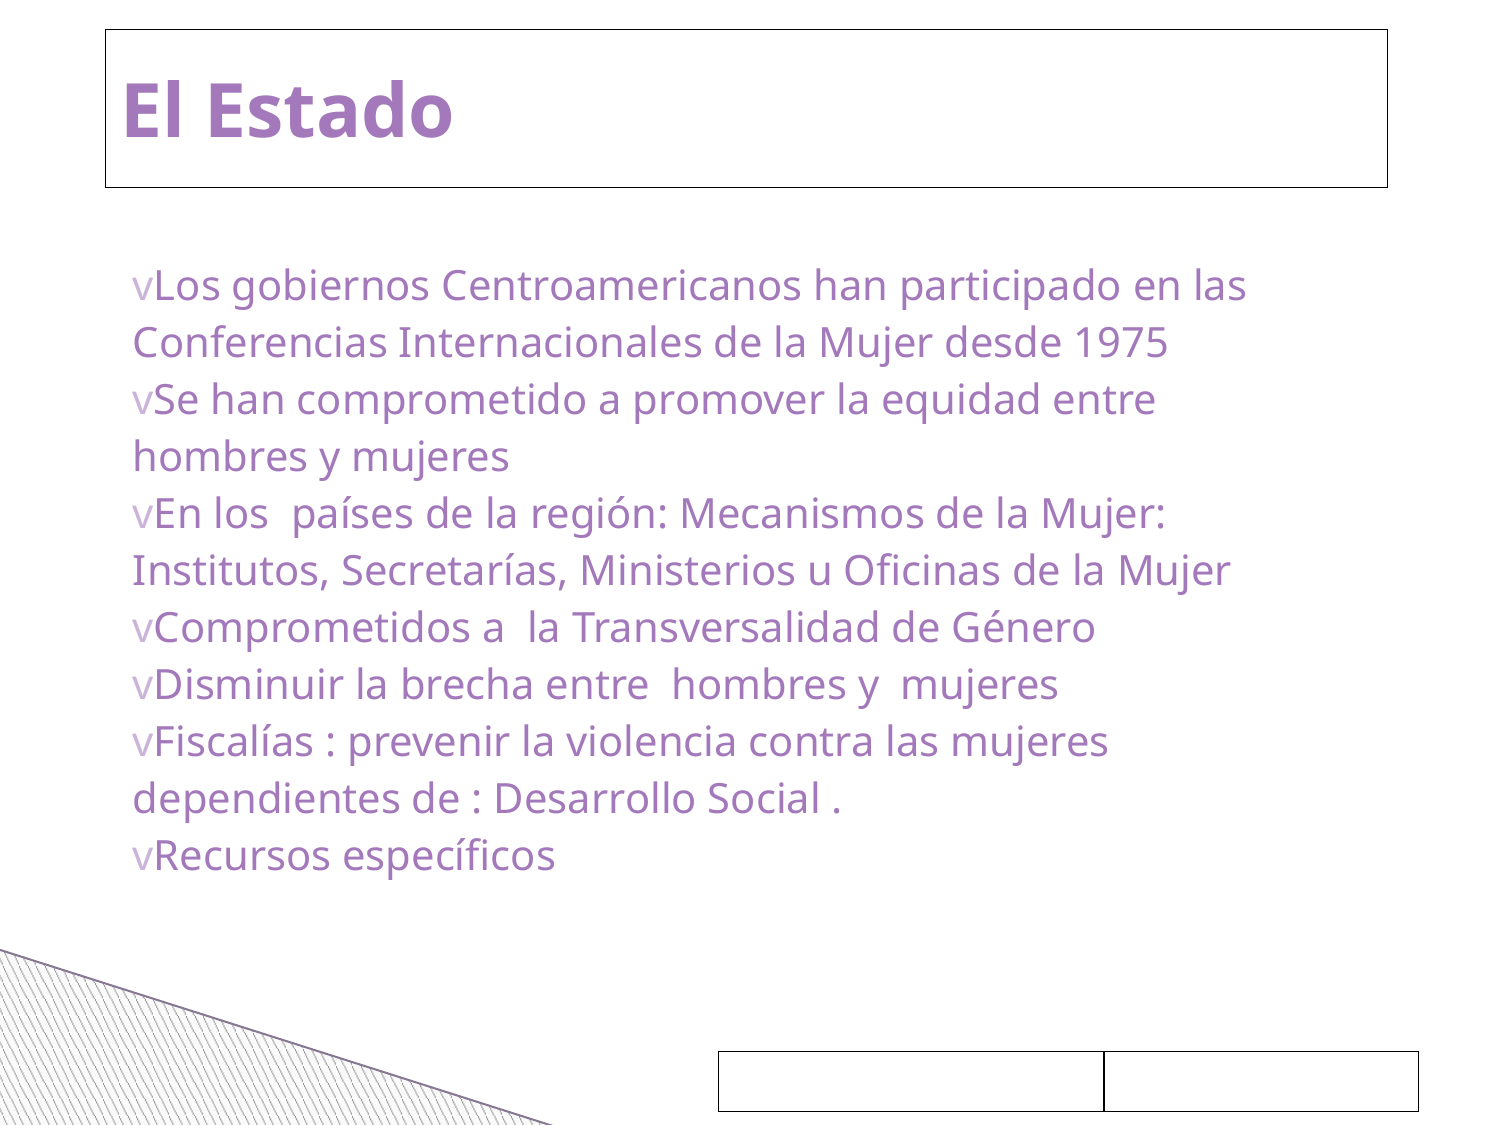

# El Estado
Los gobiernos Centroamericanos han participado en las Conferencias Internacionales de la Mujer desde 1975
Se han comprometido a promover la equidad entre hombres y mujeres
En los países de la región: Mecanismos de la Mujer: Institutos, Secretarías, Ministerios u Oficinas de la Mujer
Comprometidos a la Transversalidad de Género
Disminuir la brecha entre hombres y mujeres
Fiscalías : prevenir la violencia contra las mujeres dependientes de : Desarrollo Social .
Recursos específicos
http://www.tupatrocinio.com/brel.cfm/presupuestos.html
http://www.isdemu.gob.sv